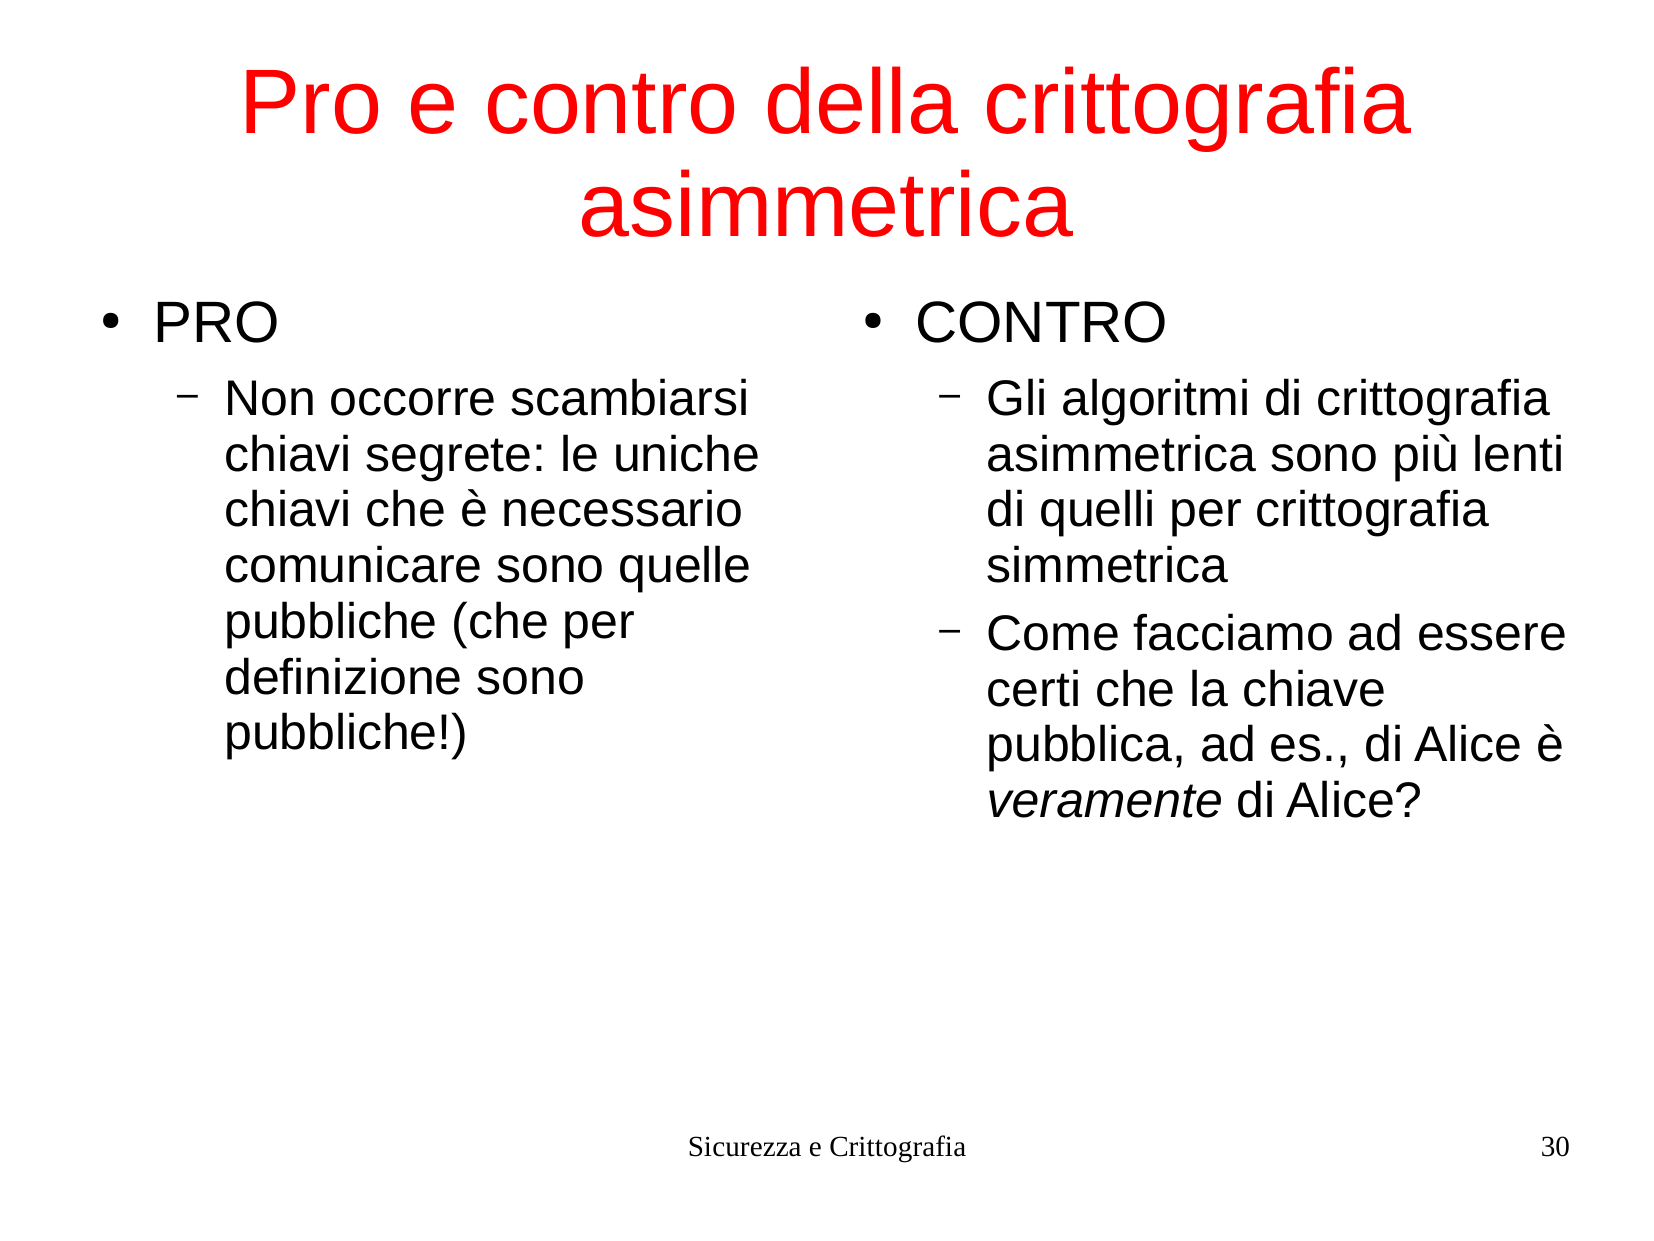

# Pro e contro della crittografia asimmetrica
PRO
Non occorre scambiarsi chiavi segrete: le uniche chiavi che è necessario comunicare sono quelle pubbliche (che per definizione sono pubbliche!)
CONTRO
Gli algoritmi di crittografia asimmetrica sono più lenti di quelli per crittografia simmetrica
Come facciamo ad essere certi che la chiave pubblica, ad es., di Alice è veramente di Alice?
Sicurezza e Crittografia
30